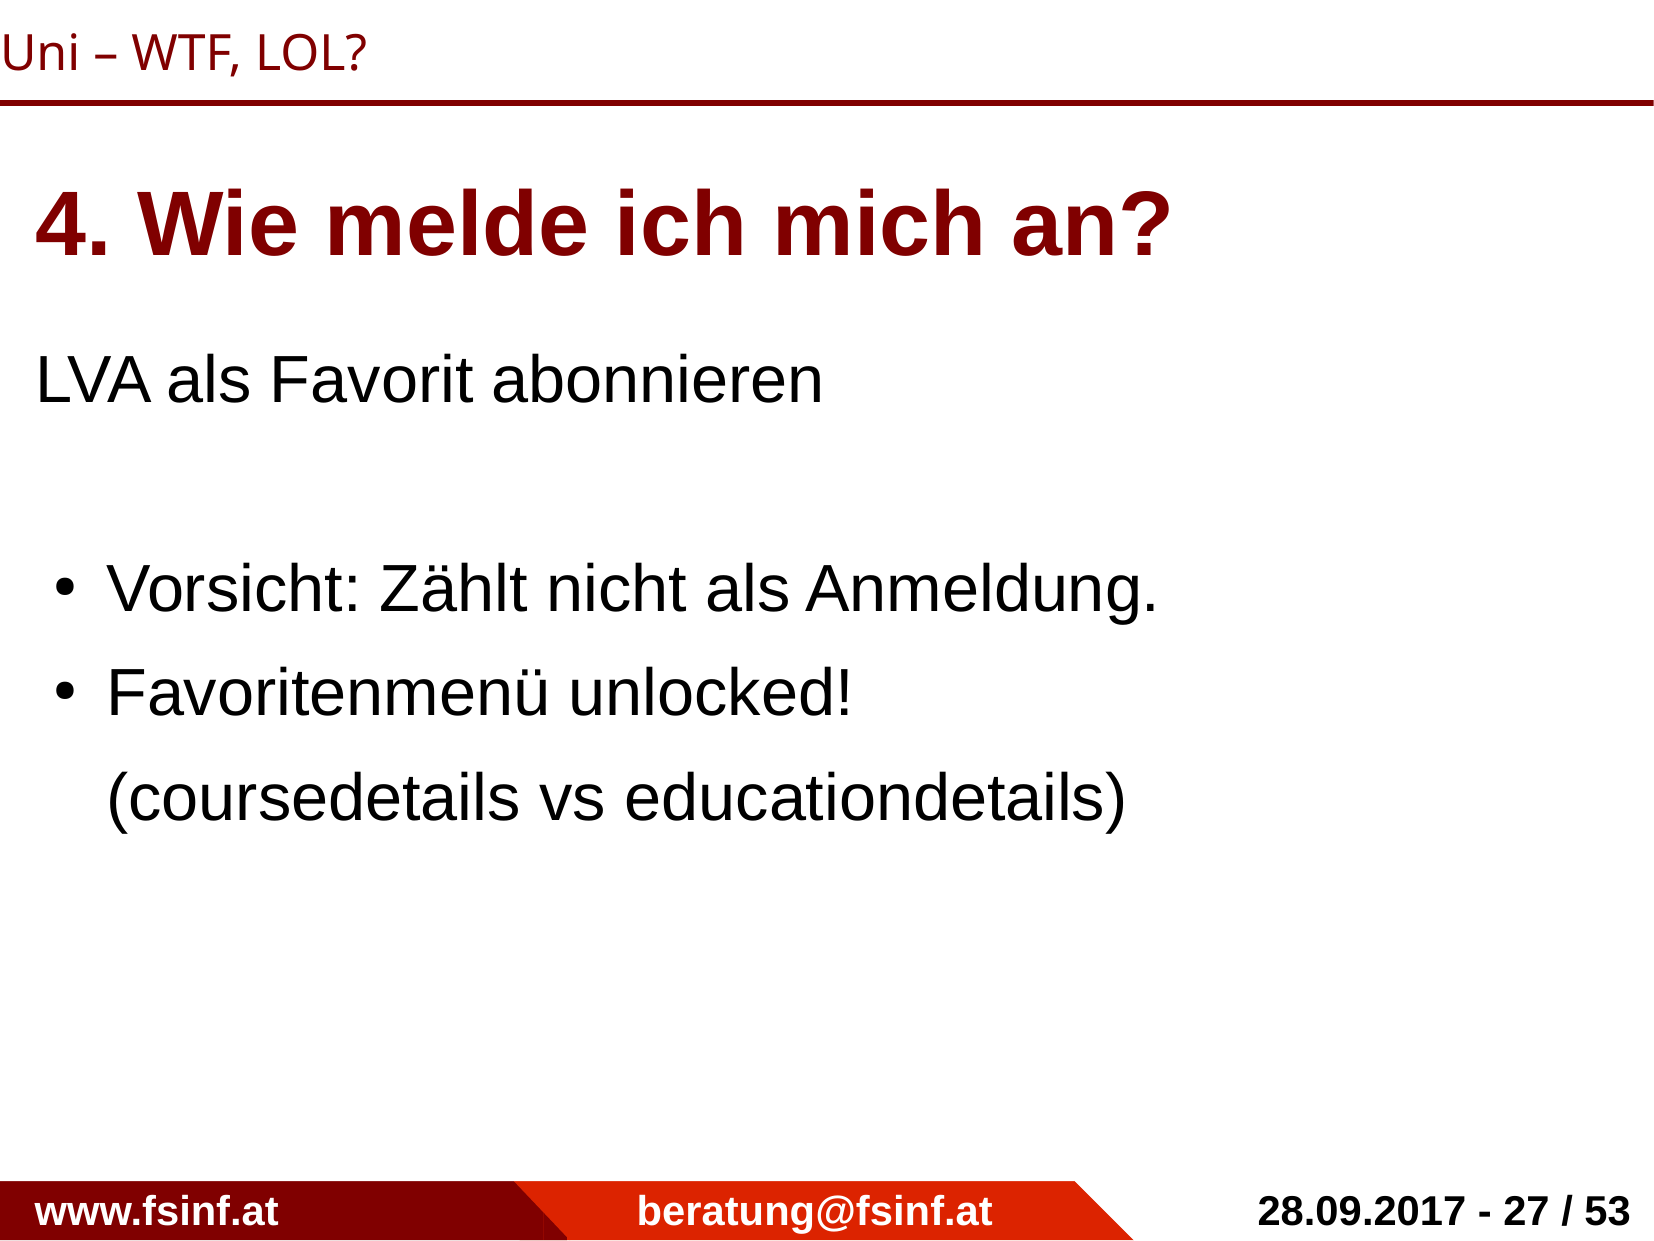

# 4. Wie melde ich mich an?
LVA als Favorit abonnieren
Vorsicht: Zählt nicht als Anmeldung.
Favoritenmenü unlocked!
(coursedetails vs educationdetails)